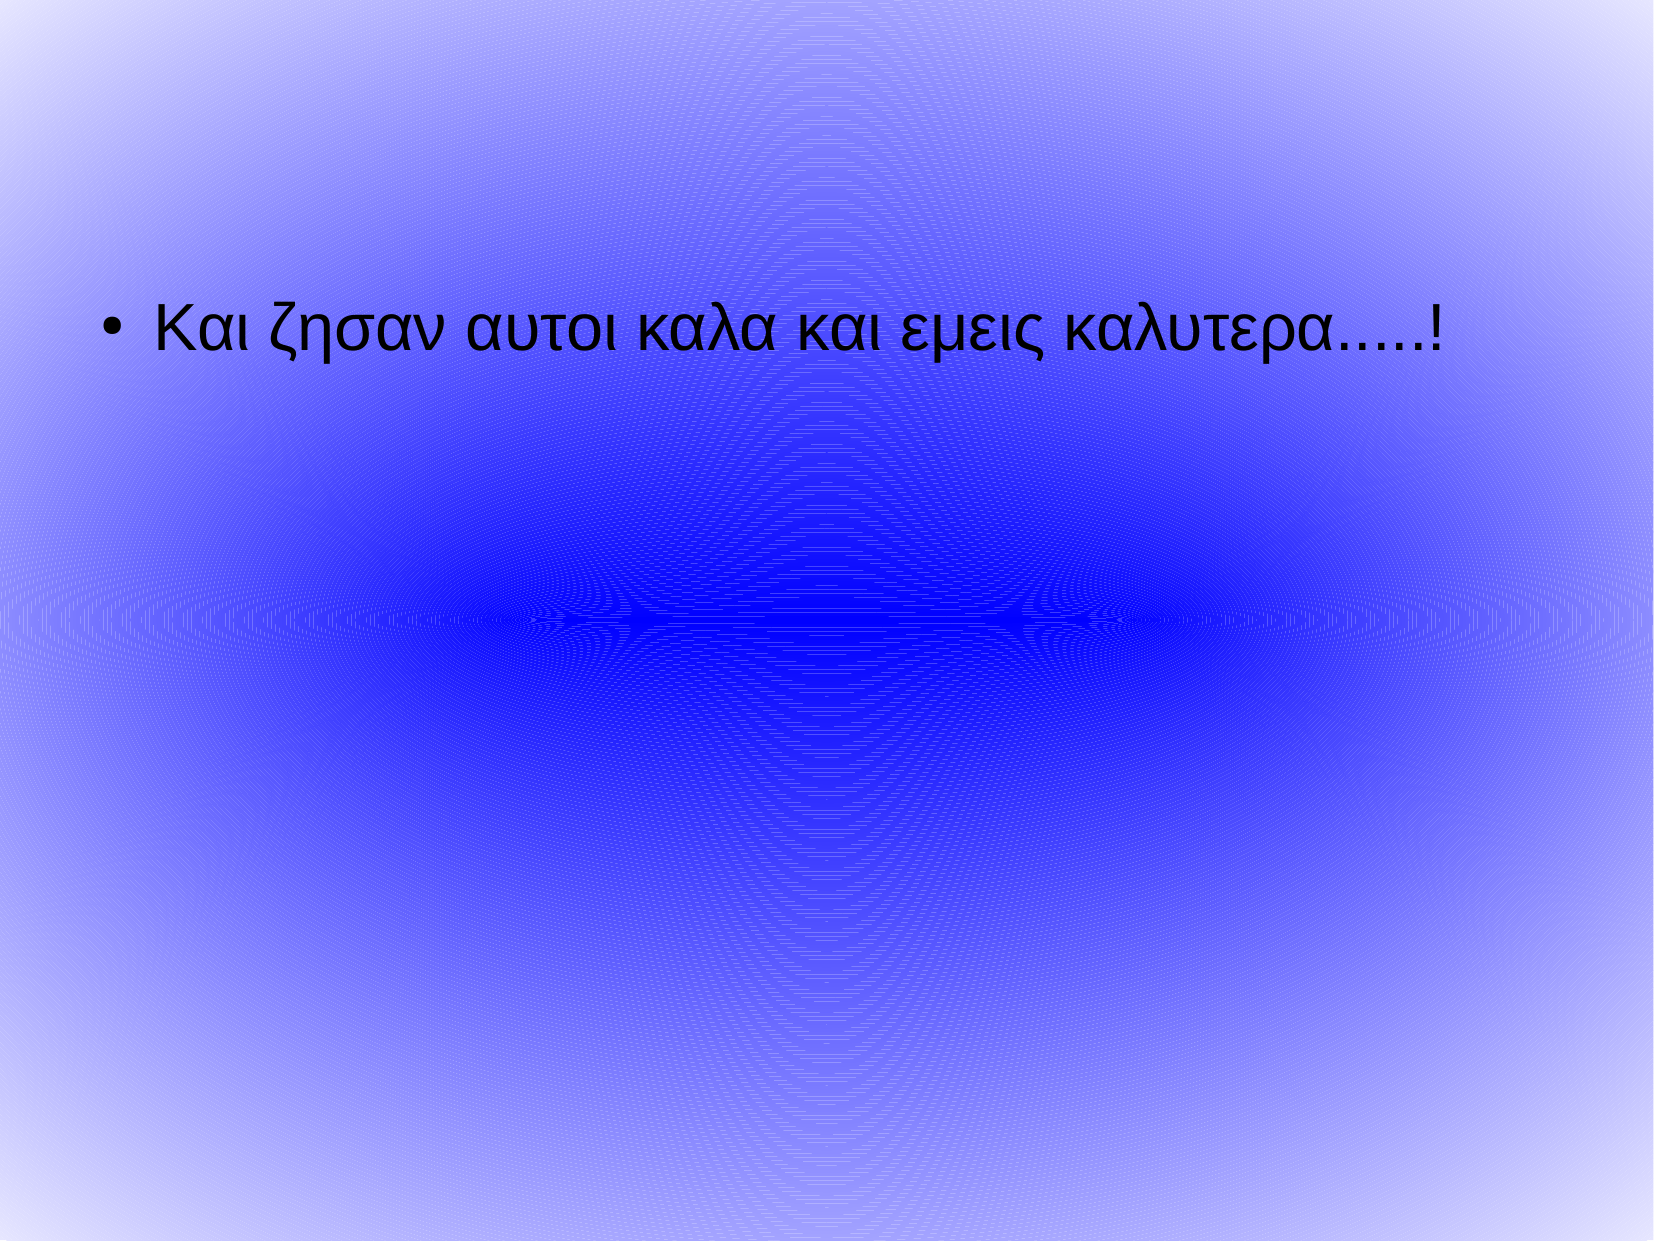

#
Και ζησαν αυτοι καλα και εμεις καλυτερα.....!